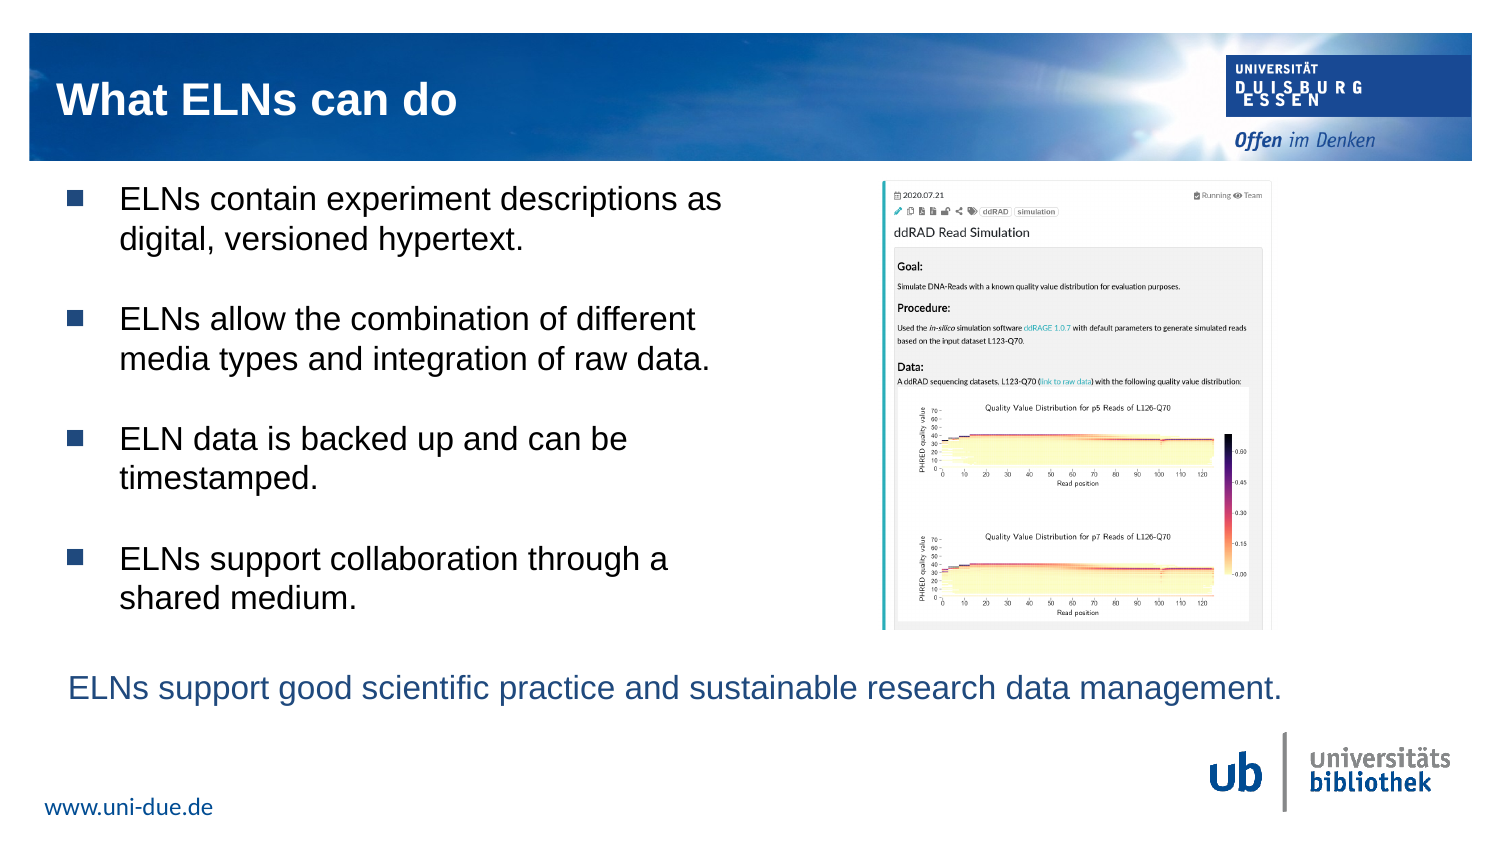

What ELNs can do
ELNs contain experiment descriptions as digital, versioned hypertext.
ELNs allow the combination of different media types and integration of raw data.
ELN data is backed up and can be timestamped.
ELNs support collaboration through a shared medium.
ELNs support good scientific practice and sustainable research data management.
www.uni-due.de